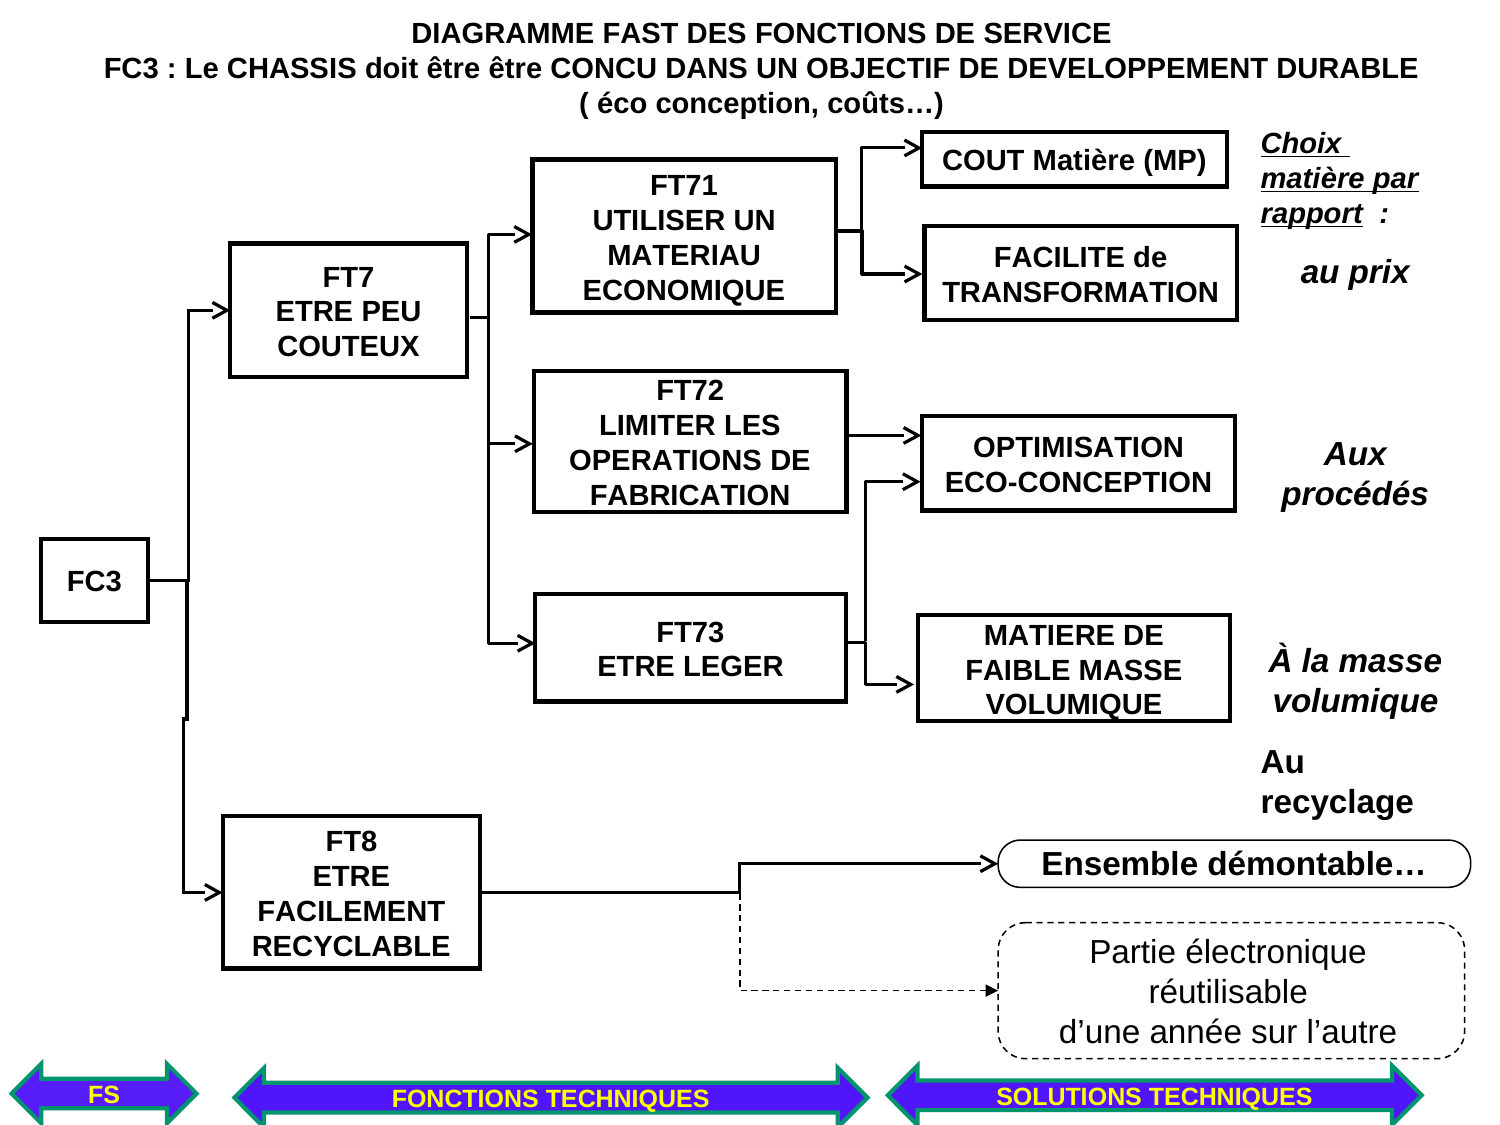

# DIAGRAMME FAST DES FONCTIONS DE SERVICE FC3 : Le CHASSIS doit être être CONCU DANS UN OBJECTIF DE DEVELOPPEMENT DURABLE ( éco conception, coûts…)
Choix matière par rapport :
au prix
Aux procédés
À la masse volumique
Au recyclage
COUT Matière (MP)
FT71
UTILISER UN MATERIAU ECONOMIQUE
FACILITE de TRANSFORMATION
FT7
ETRE PEU COUTEUX
FT72
LIMITER LES OPERATIONS DE FABRICATION
OPTIMISATION
ECO-CONCEPTION
FC3
FT73
ETRE LEGER
MATIERE DE FAIBLE MASSE VOLUMIQUE
FT8
ETRE FACILEMENT RECYCLABLE
Ensemble démontable…
Partie électronique réutilisable
d’une année sur l’autre
FS
SOLUTIONS TECHNIQUES
FONCTIONS TECHNIQUES